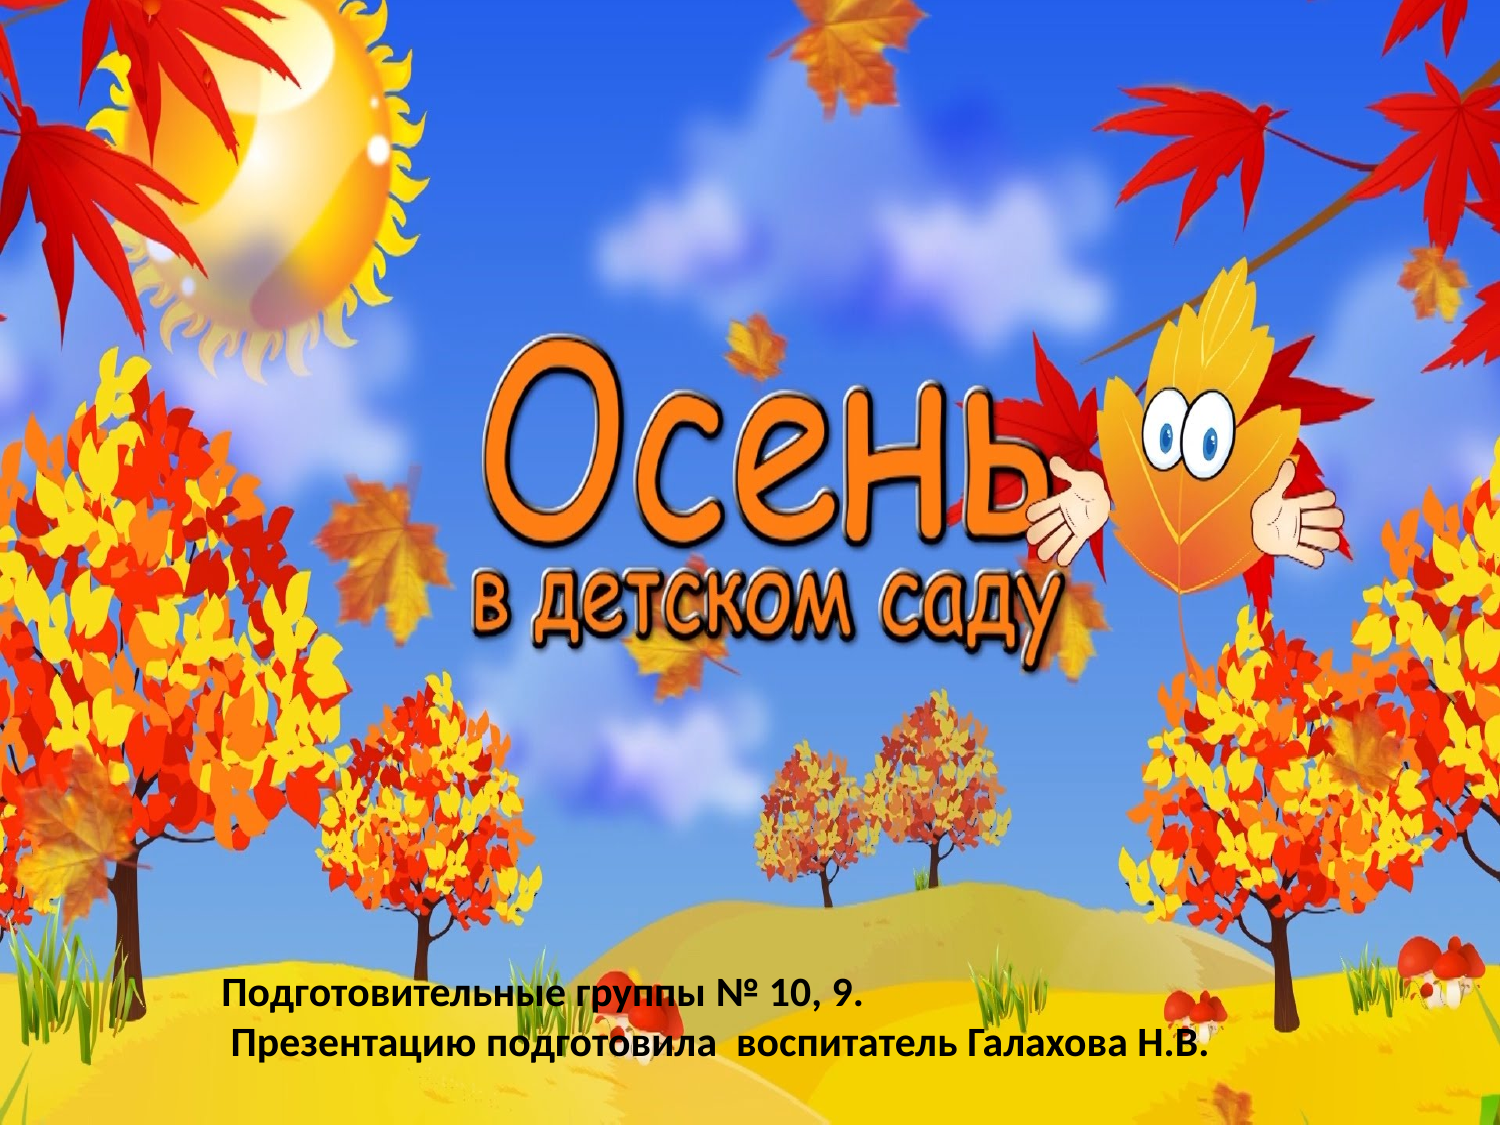

Подготовительные группы № 10, 9.
 Презентацию подготовила воспитатель Галахова Н.В.